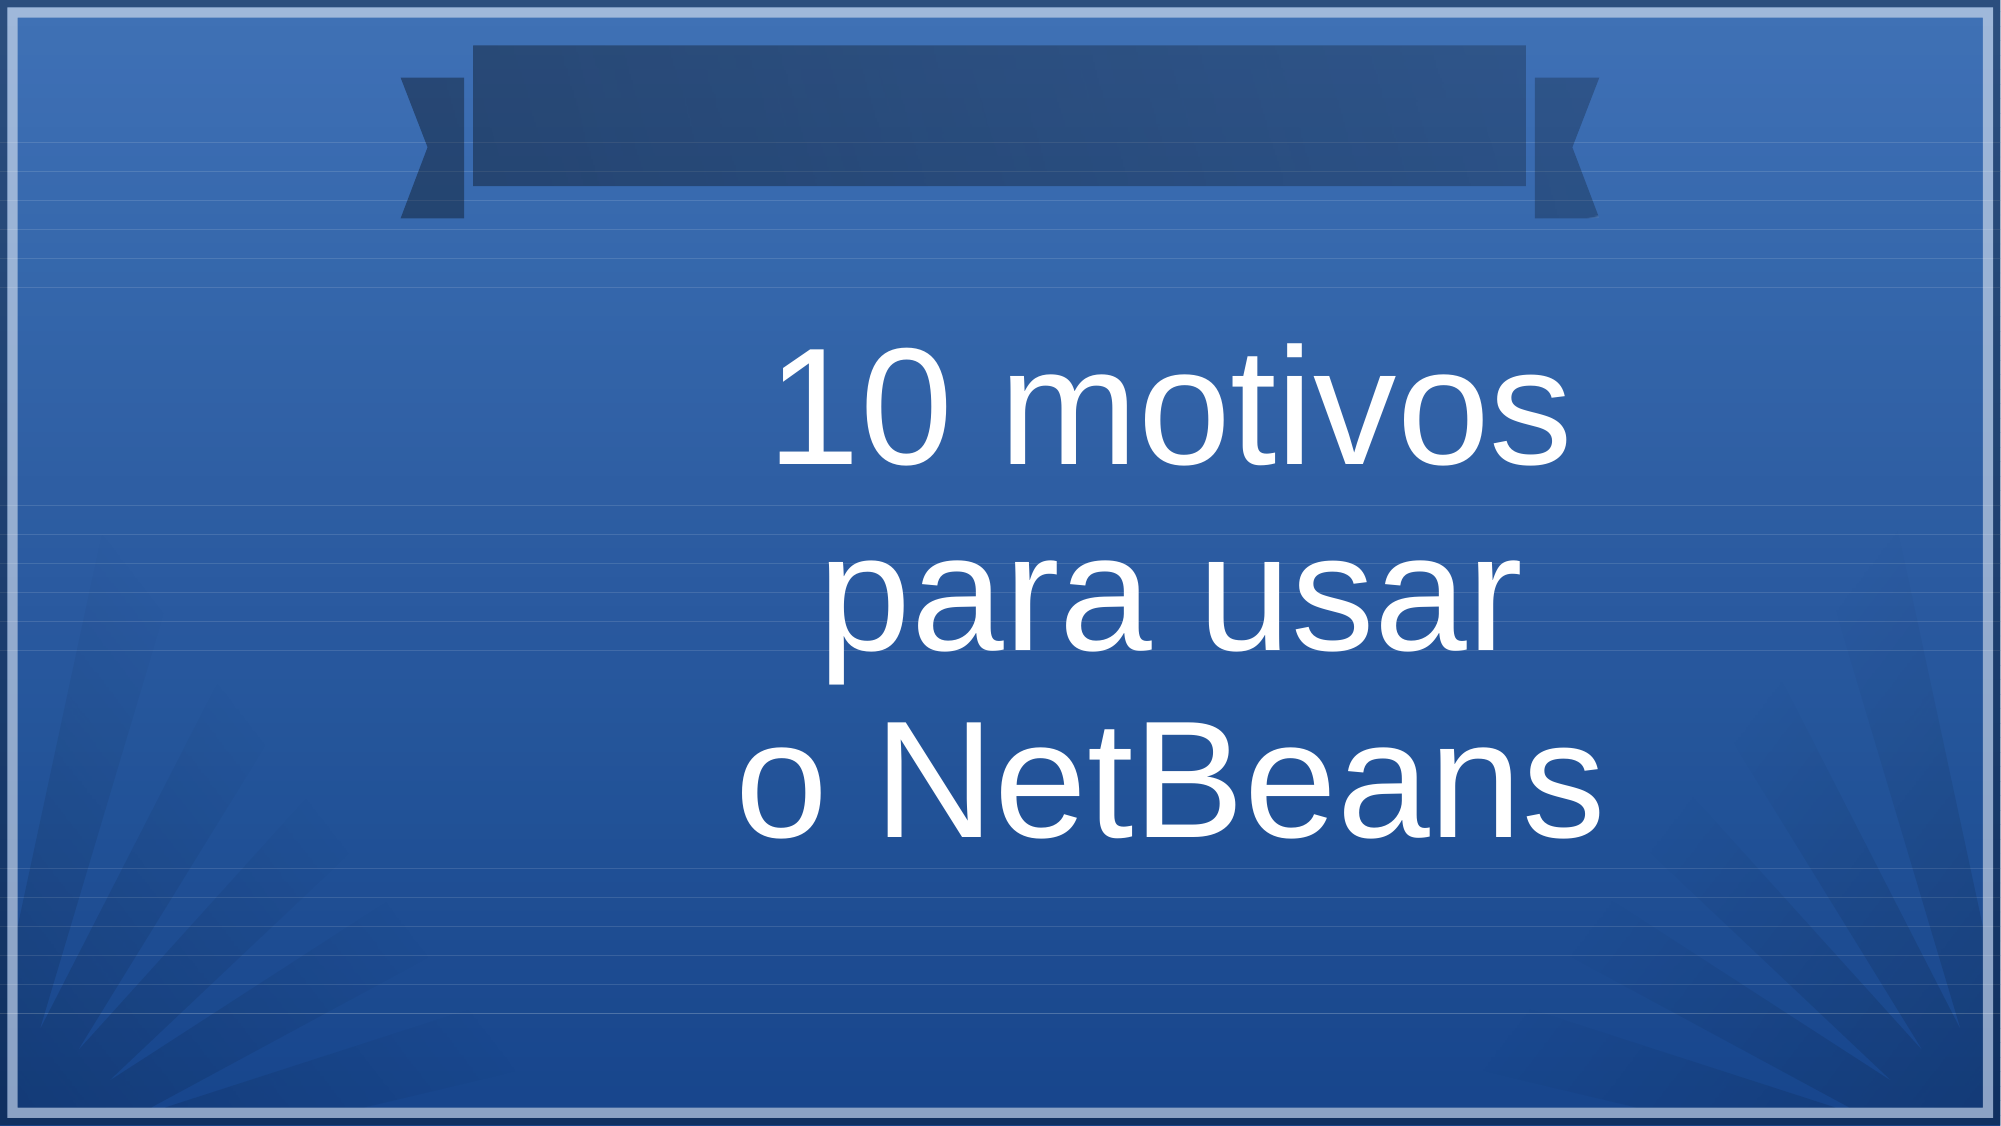

# 10 motivos para usar o NetBeans